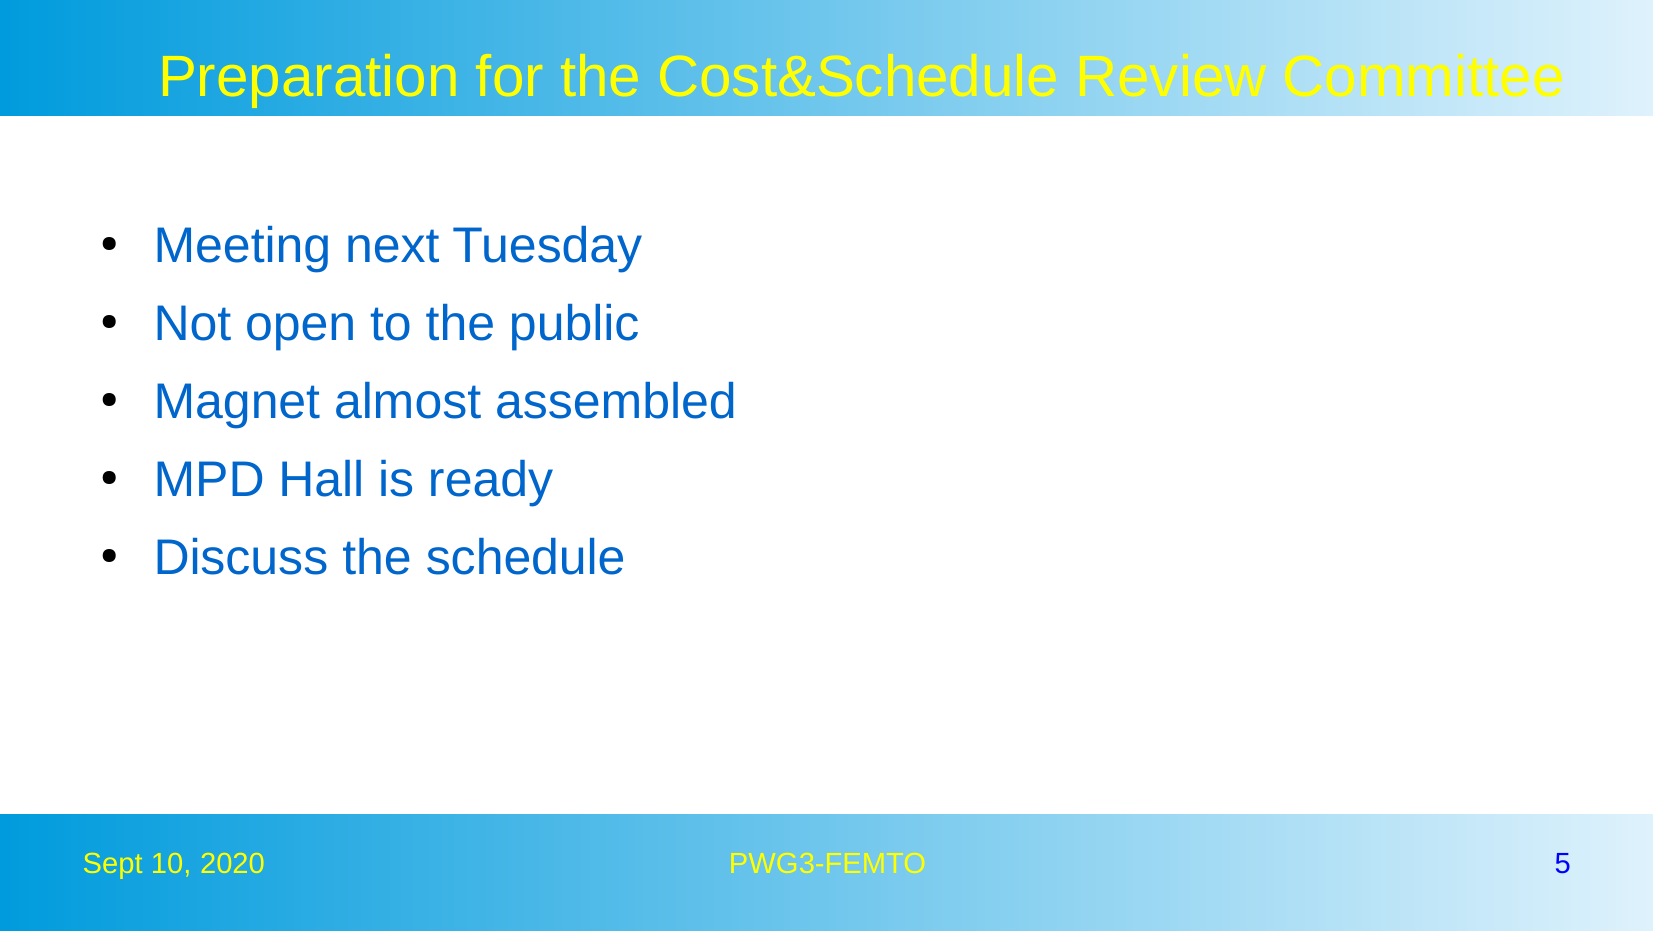

# Preparation for the Cost&Schedule Review Committee
Meeting next Tuesday
Not open to the public
Magnet almost assembled
MPD Hall is ready
Discuss the schedule
Sept 10, 2020
PWG3-FEMTO
5